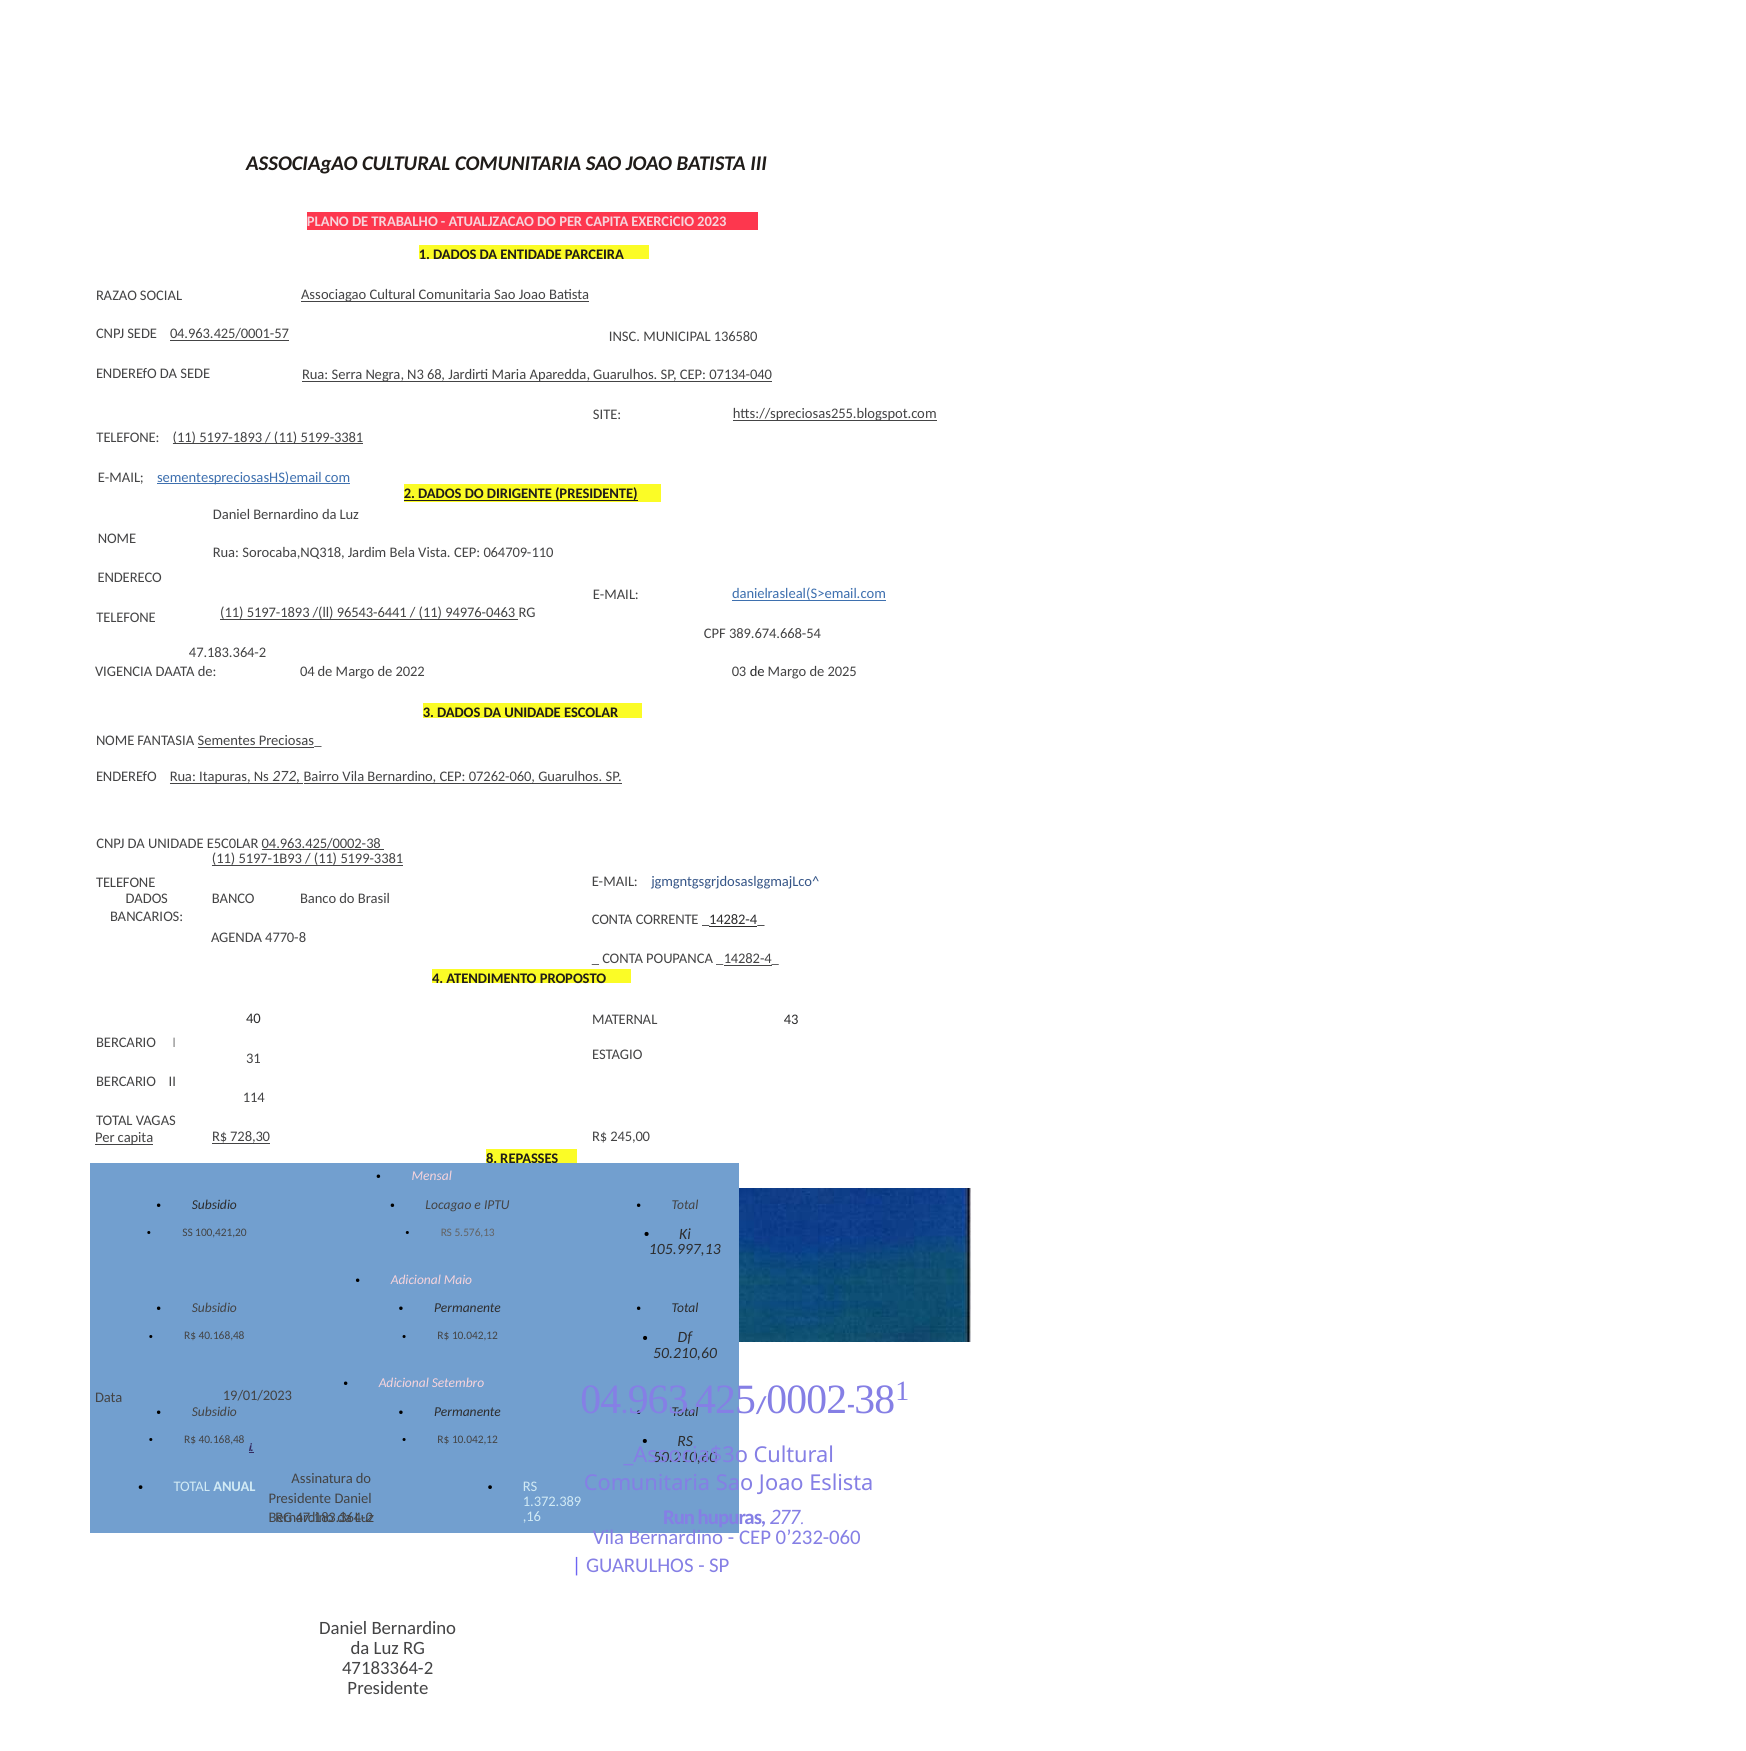

ASSOCIAgAO CULTURAL COMUNITARIA SAO JOAO BATISTA III
PLANO DE TRABALHO - ATUALJZACAO DO PER CAPITA EXERCiCIO 2023
1. DADOS DA ENTIDADE PARCEIRA
Associagao Cultural Comunitaria Sao Joao Batista
RAZAO SOCIAL
CNPJ SEDE 04.963.425/0001-57
INSC. MUNICIPAL 136580
ENDEREfO DA SEDE
Rua: Serra Negra, N3 68, Jardirti Maria Aparedda, Guarulhos. SP, CEP: 07134-040
htts://spreciosas255.blogspot.com
SITE:
TELEFONE: (11) 5197-1893 / (11) 5199-3381
E-MAIL; sementespreciosasHS)email com
2. DADOS DO DIRIGENTE (PRESIDENTE)
Daniel Bernardino da Luz
NOME
Rua: Sorocaba,NQ318, Jardim Bela Vista. CEP: 064709-110
ENDERECO
(11) 5197-1893 /(ll) 96543-6441 / (11) 94976-0463 RG 47.183.364-2
danielrasleal(S>email.com
E-MAIL:
TELEFONE
CPF 389.674.668-54
VIGENCIA DAATA de:
04 de Margo de 2022
03 de Margo de 2025
3. DADOS DA UNIDADE ESCOLAR
NOME FANTASIA Sementes Preciosas_
ENDEREfO Rua: Itapuras, Ns 272, Bairro Vila Bernardino, CEP: 07262-060, Guarulhos. SP.
CNPJ DA UNIDADE E5C0LAR 04.963.425/0002-38
(11) 5197-1B93 / (11) 5199-3381
E-MAIL: jgmgntgsgrjdosaslggmajLco^
CONTA CORRENTE _14282-4_
_ CONTA POUPANCA _14282-4_
TELEFONE
DADOS
BANCARIOS:
BANCO
Banco do Brasil
AGENDA 4770-8
4. ATENDIMENTO PROPOSTO
40
MATERNAL
ESTAGIO
43
BERCARIO I BERCARIO II TOTAL VAGAS
31
114
R$ 728,30
R$ 245,00
Per capita
8. REPASSES
| Mensal | | |
| --- | --- | --- |
| Subsidio | Locagao e IPTU | Total |
| SS 100,421,20 | RS 5.576,13 | Ki 105.997,13 |
| Adicional Maio | | |
| Subsidio | Permanente | Total |
| R$ 40.168,48 | R$ 10.042,12 | Df 50.210,60 |
| Adicional Setembro | | |
| Subsidio | Permanente | Total |
| R$ 40.168,48 | R$ 10.042,12 | RS 50.210,60 |
| TOTAL ANUAL | RS 1.372.389,16 | |
04.963.425/0002-381
19/01/2023
Data
_Associa$3o Cultural Comunitaria Sao Joao Eslista
i.
Assinatura do Presidente Daniel Bernardino da Luz
Run hupuras, 277.
RG 47.183.364-2
Vila Bernardino - CEP 0’232-060
| GUARULHOS - SP
Daniel Bernardino da Luz RG 47183364-2 Presidente